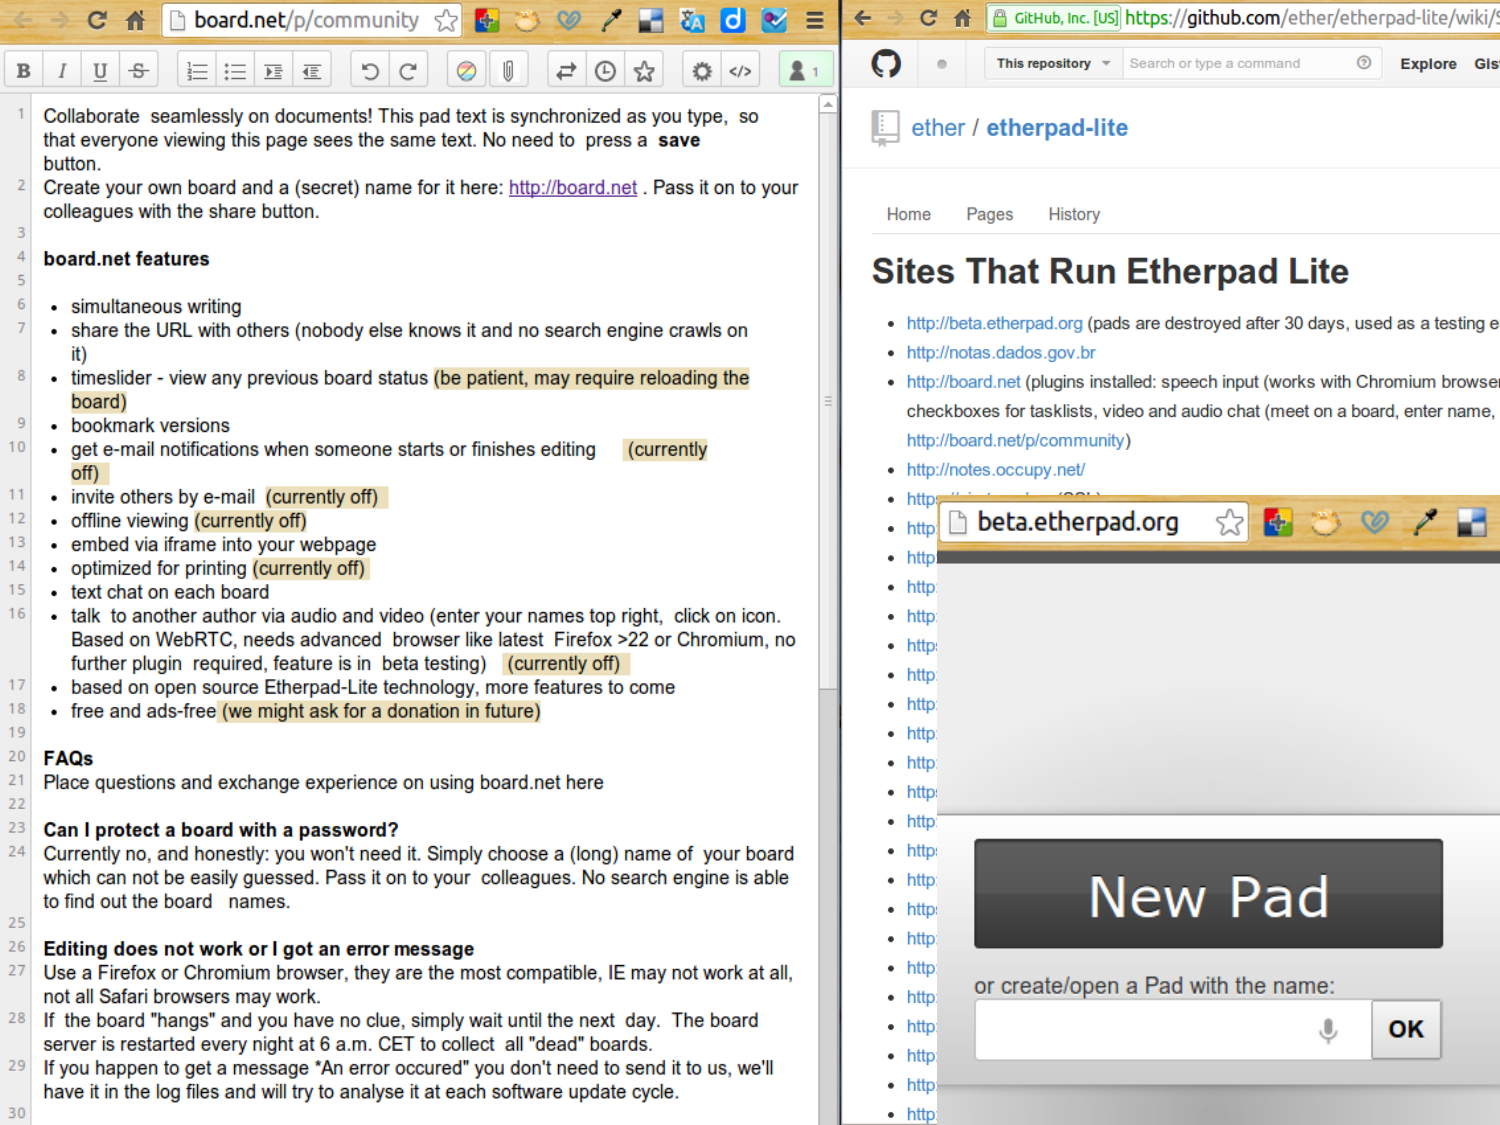

# Etherpad Lite
Incubating Service Systems Thinking
July 2014
58